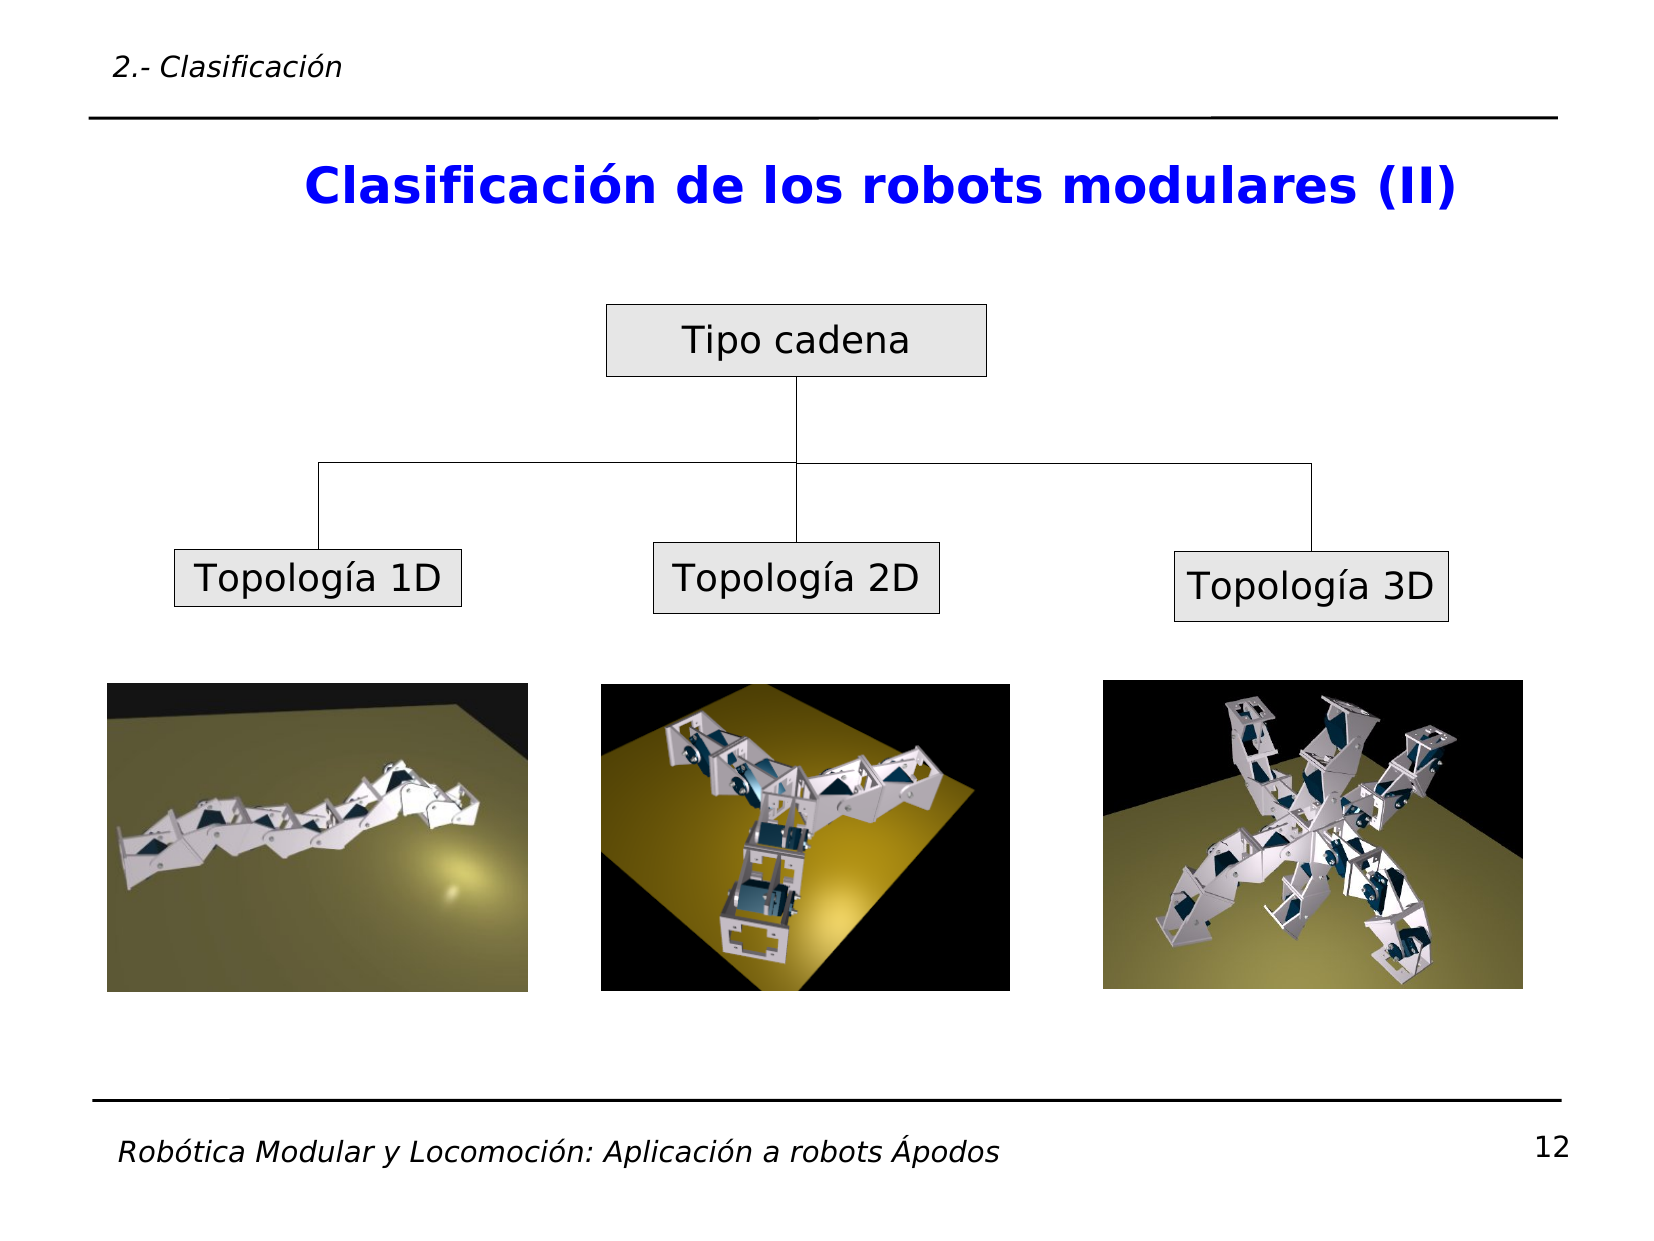

2.- Clasificación
Clasificación de los robots modulares (II)
Tipo cadena
Topología 2D
Topología 1D
Topología 3D
Robótica Modular y Locomoción: Aplicación a robots Ápodos
12